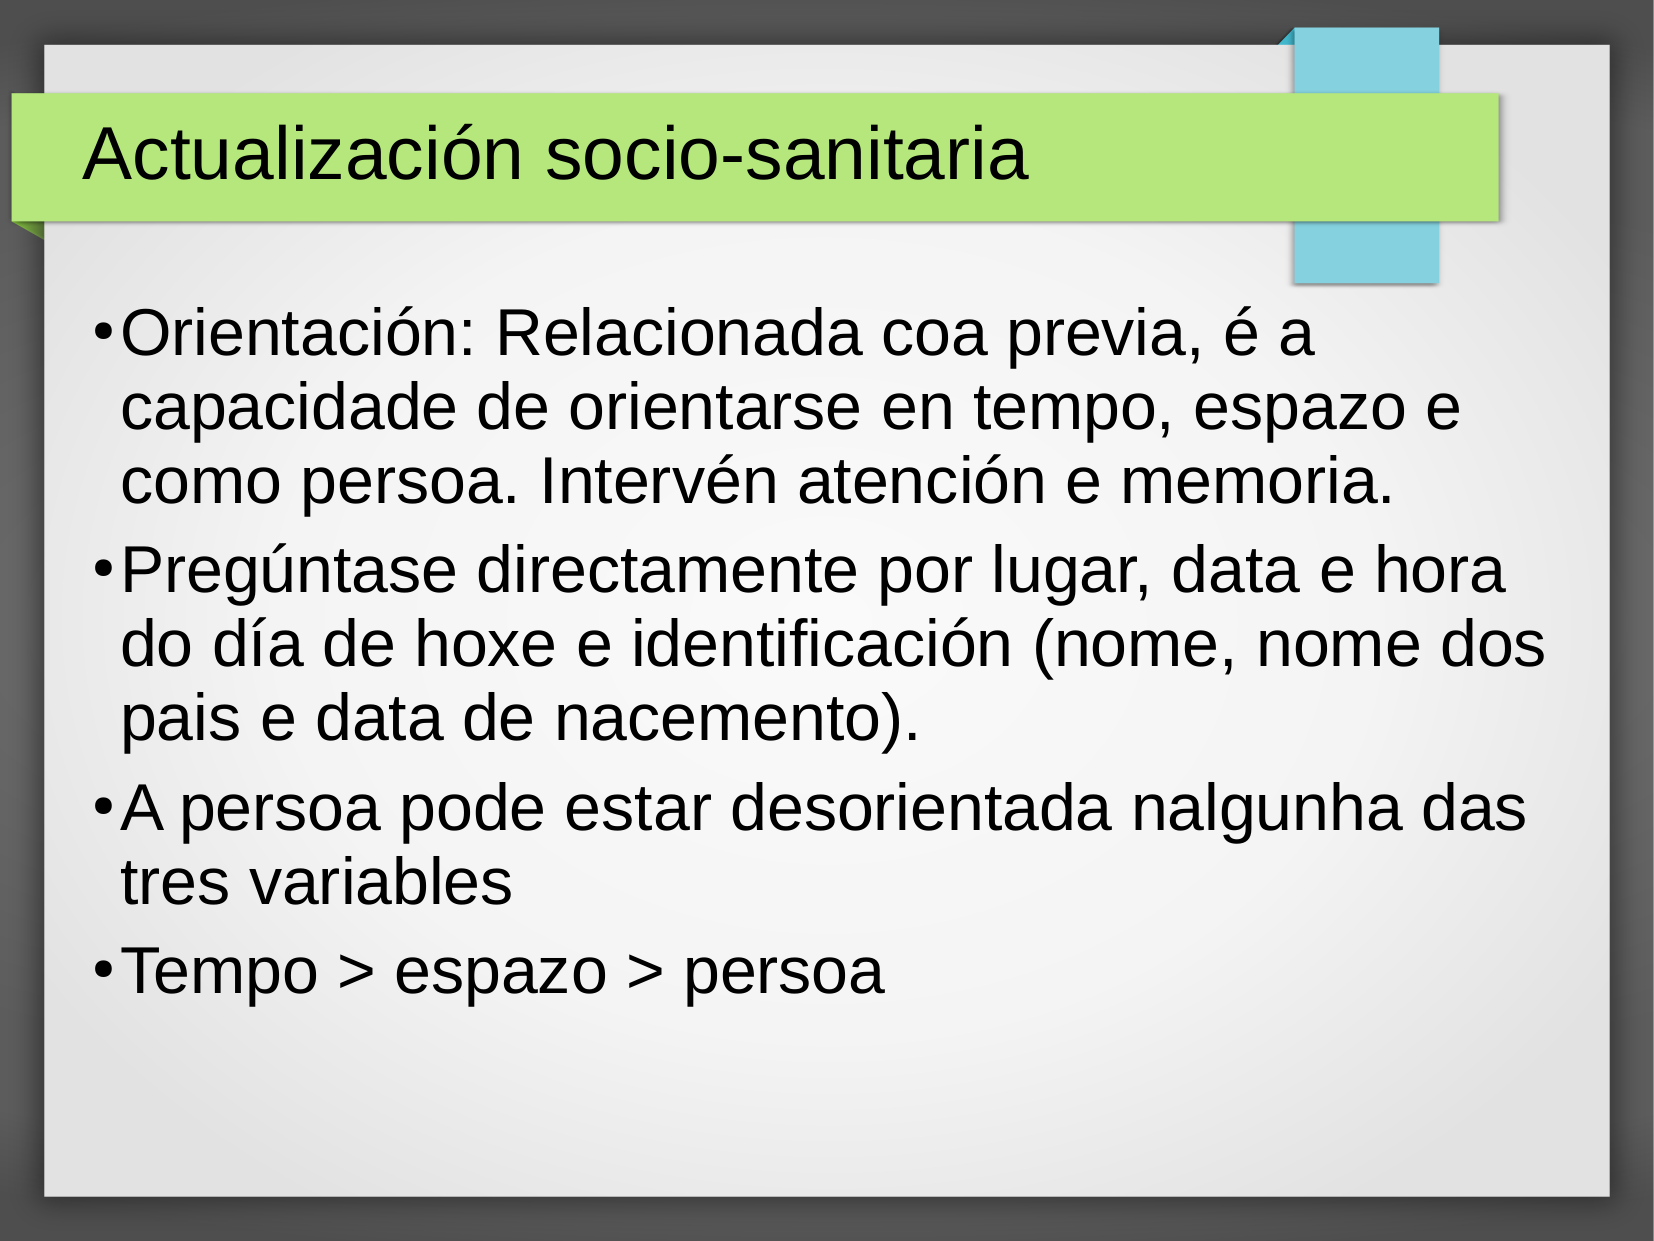

# Actualización socio-sanitaria
Orientación: Relacionada coa previa, é a capacidade de orientarse en tempo, espazo e como persoa. Intervén atención e memoria.
Pregúntase directamente por lugar, data e hora do día de hoxe e identificación (nome, nome dos pais e data de nacemento).
A persoa pode estar desorientada nalgunha das tres variables
Tempo > espazo > persoa